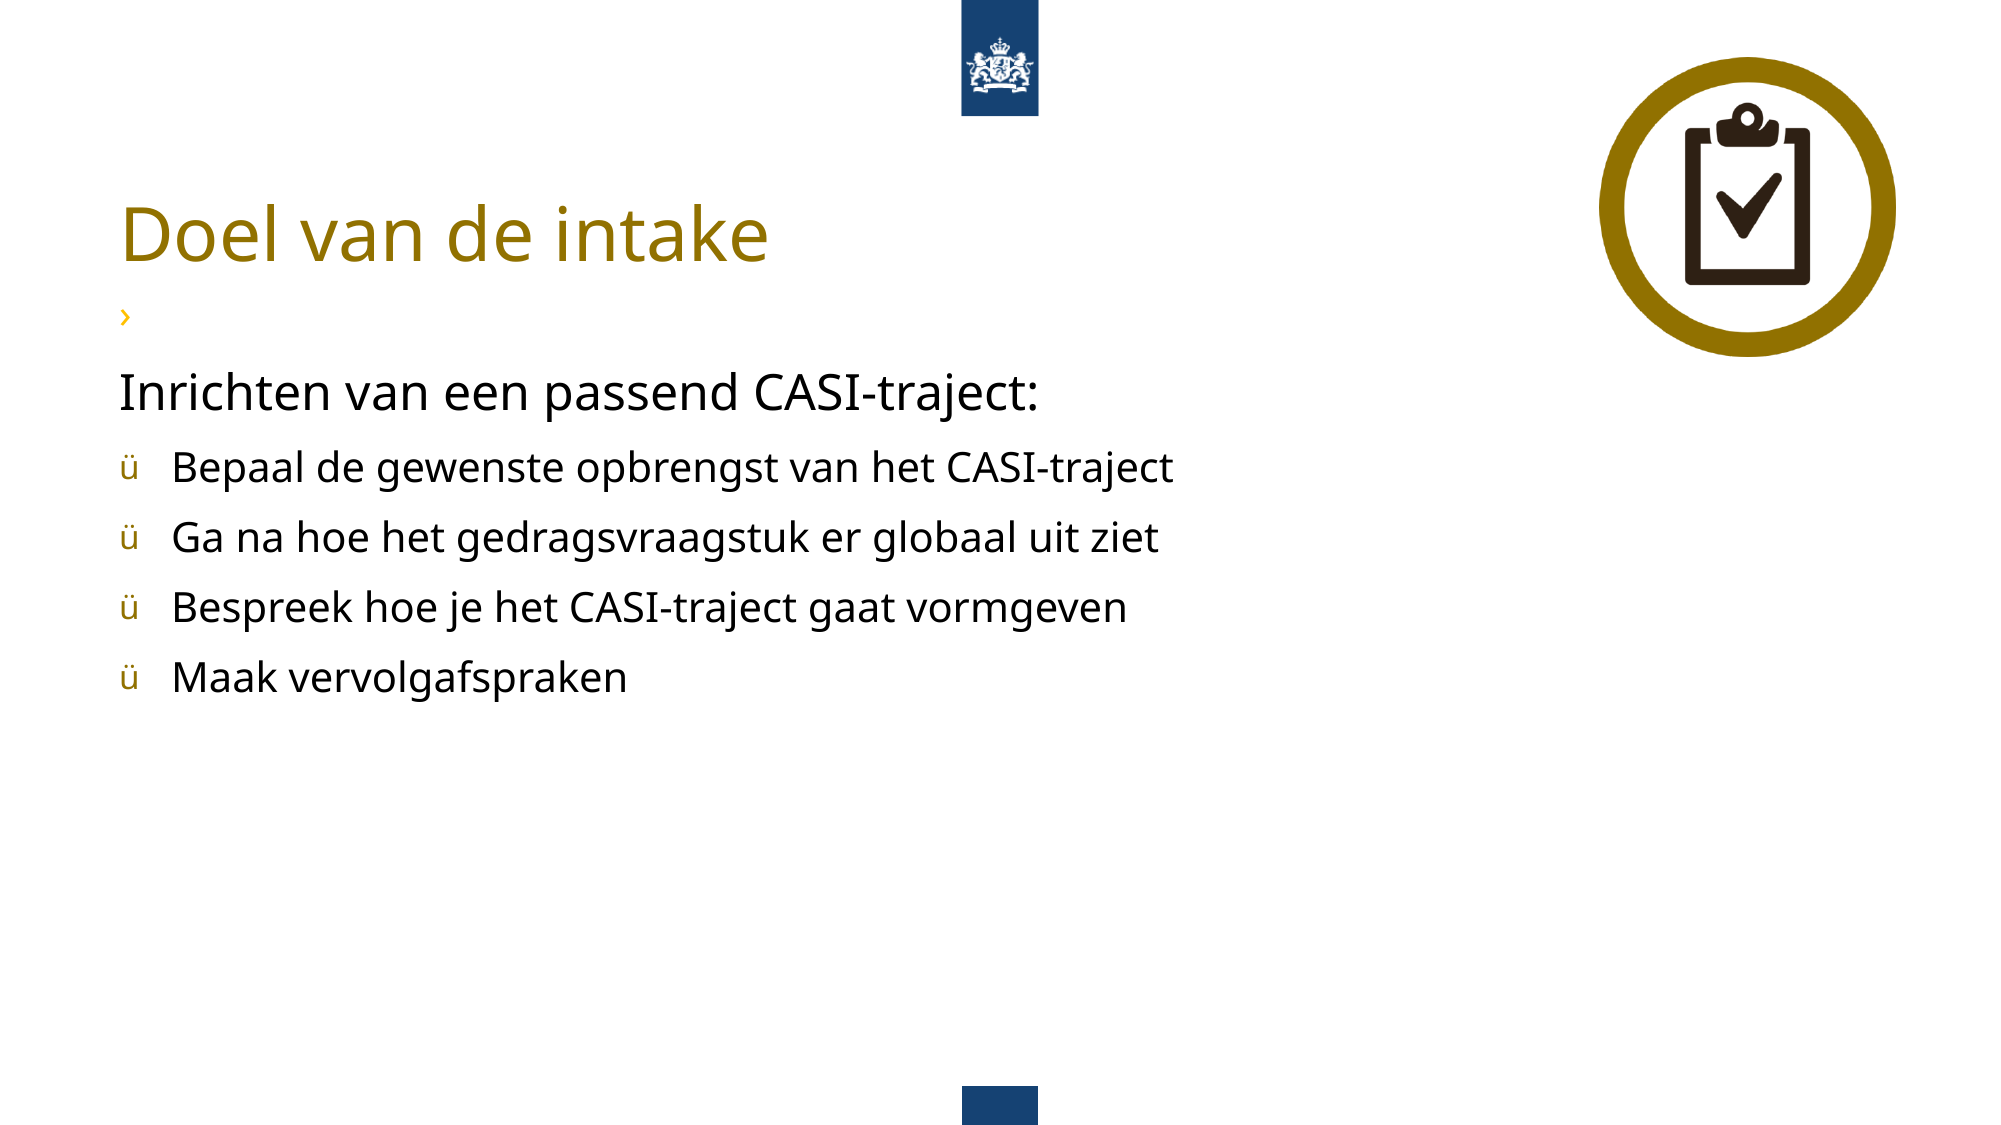

Doel van de intake
# Inrichten van een passend CASI-traject:
Bepaal de gewenste opbrengst van het CASI-traject
Ga na hoe het gedragsvraagstuk er globaal uit ziet
Bespreek hoe je het CASI-traject gaat vormgeven
Maak vervolgafspraken